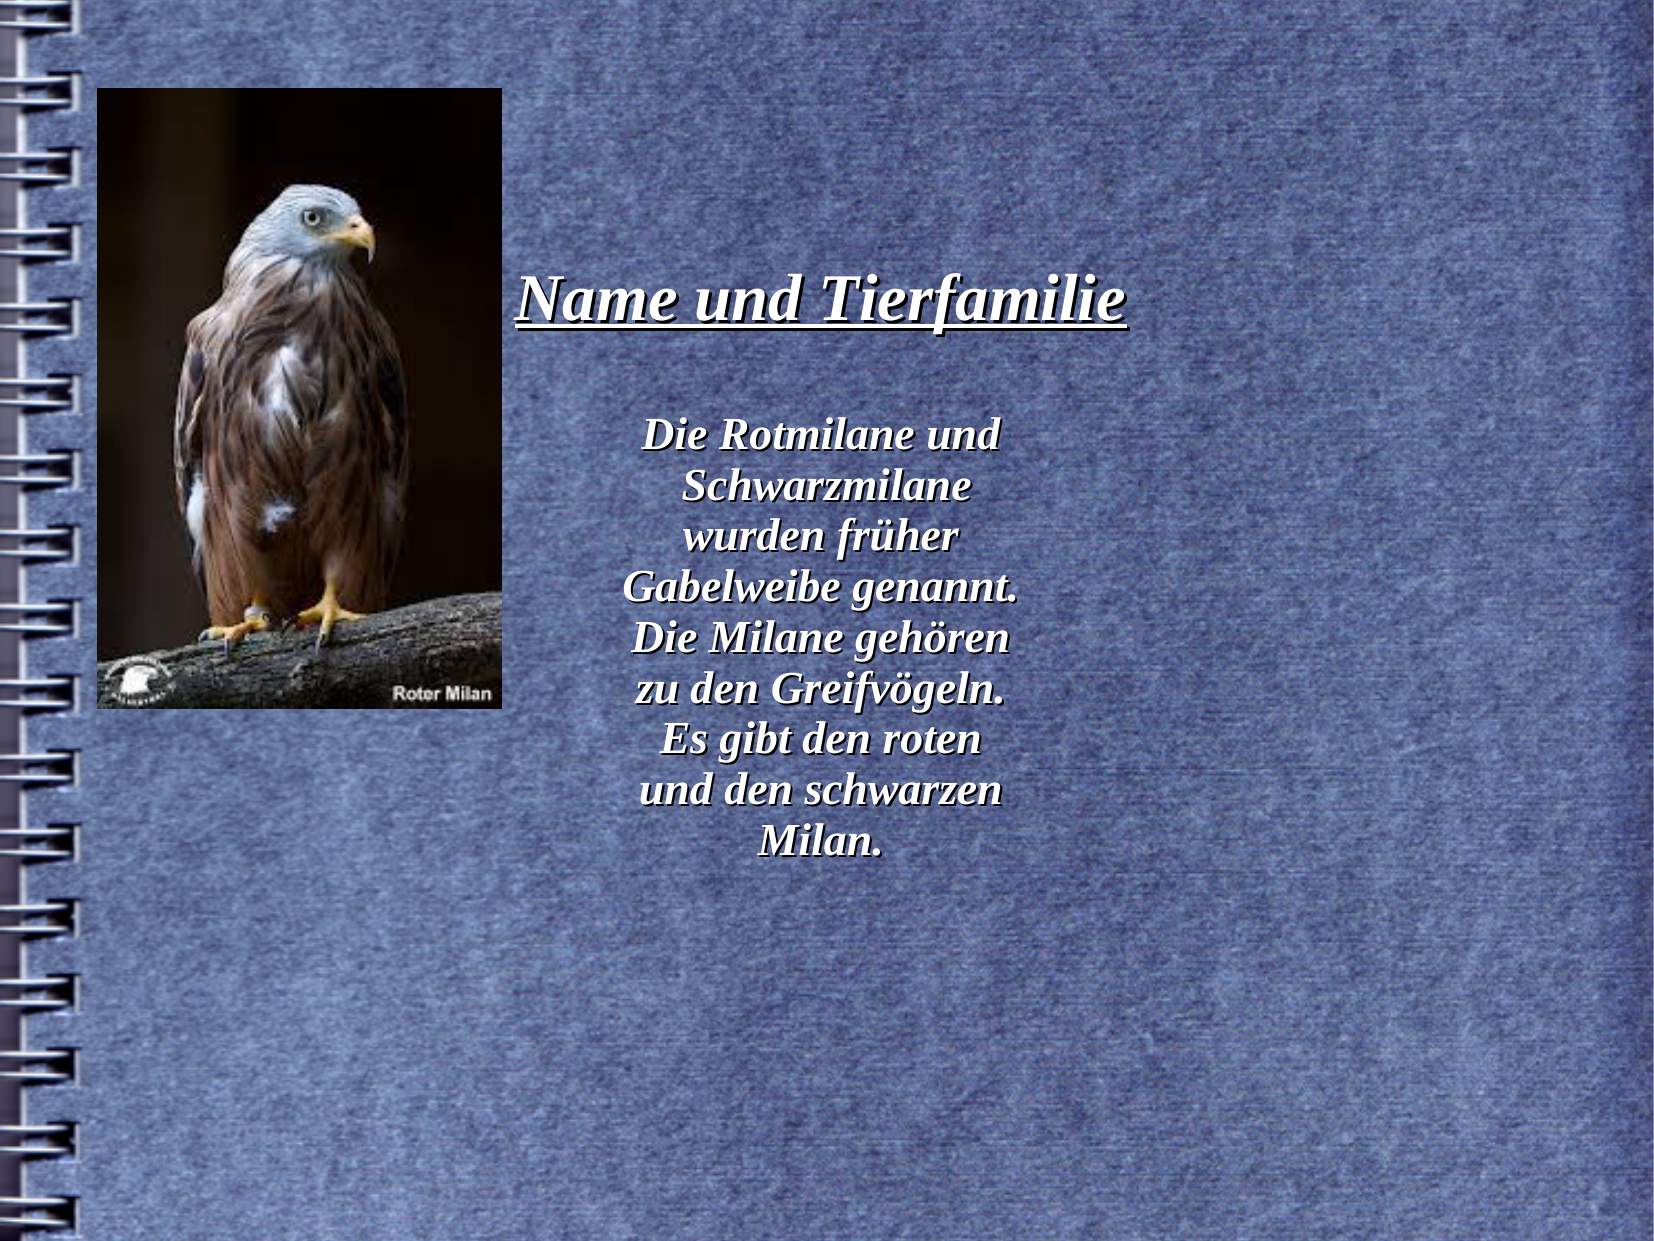

# Name und Tierfamilie
Die Rotmilane und
 Schwarzmilane
wurden früher
Gabelweibe genannt.
Die Milane gehören
zu den Greifvögeln.
Es gibt den roten
und den schwarzen
Milan.